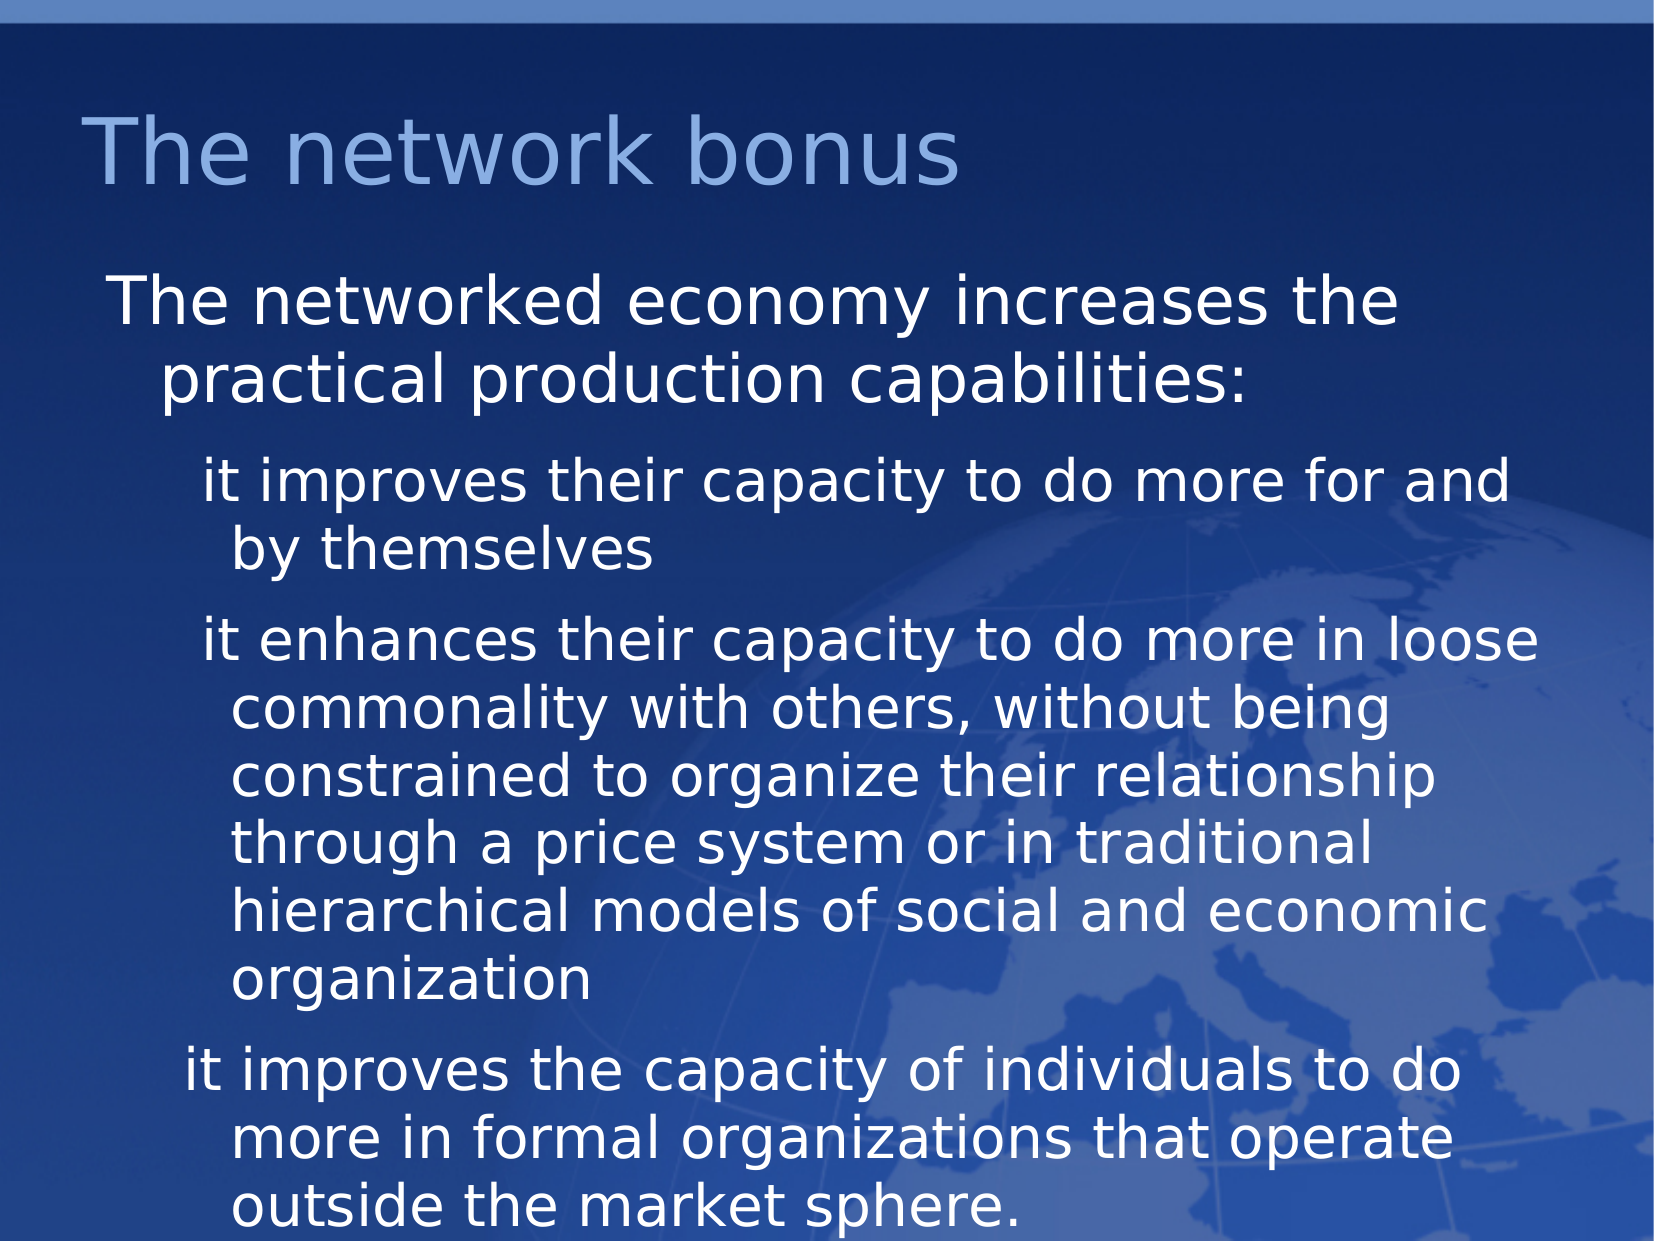

# The network bonus
The networked economy increases the practical production capabilities:
 it improves their capacity to do more for and by themselves
 it enhances their capacity to do more in loose commonality with others, without being constrained to organize their relationship through a price system or in traditional hierarchical models of social and economic organization
it improves the capacity of individuals to do more in formal organizations that operate outside the market sphere.